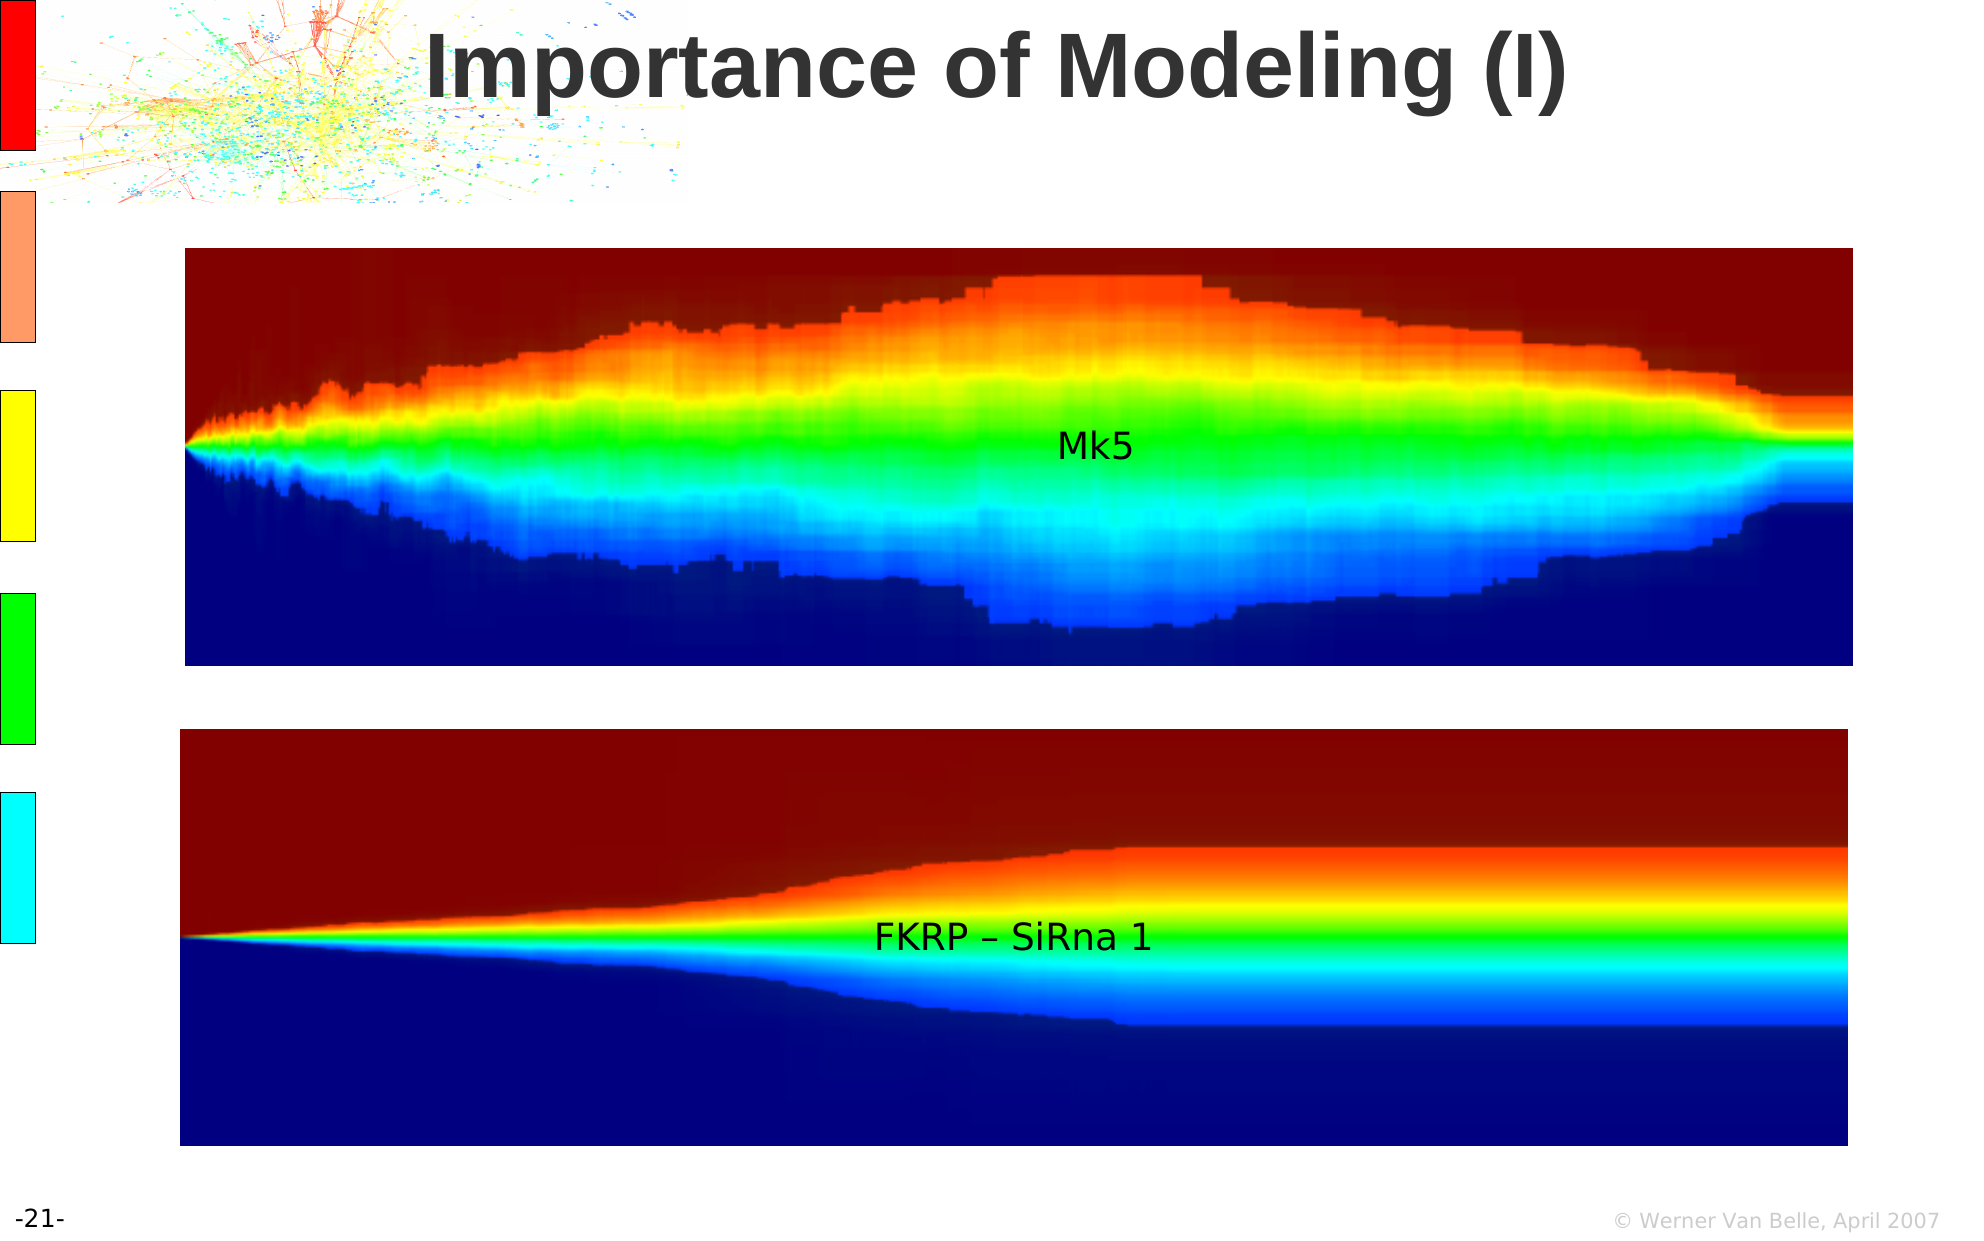

# Importance of Modeling (I)
Mk5
FKRP – SiRna 1